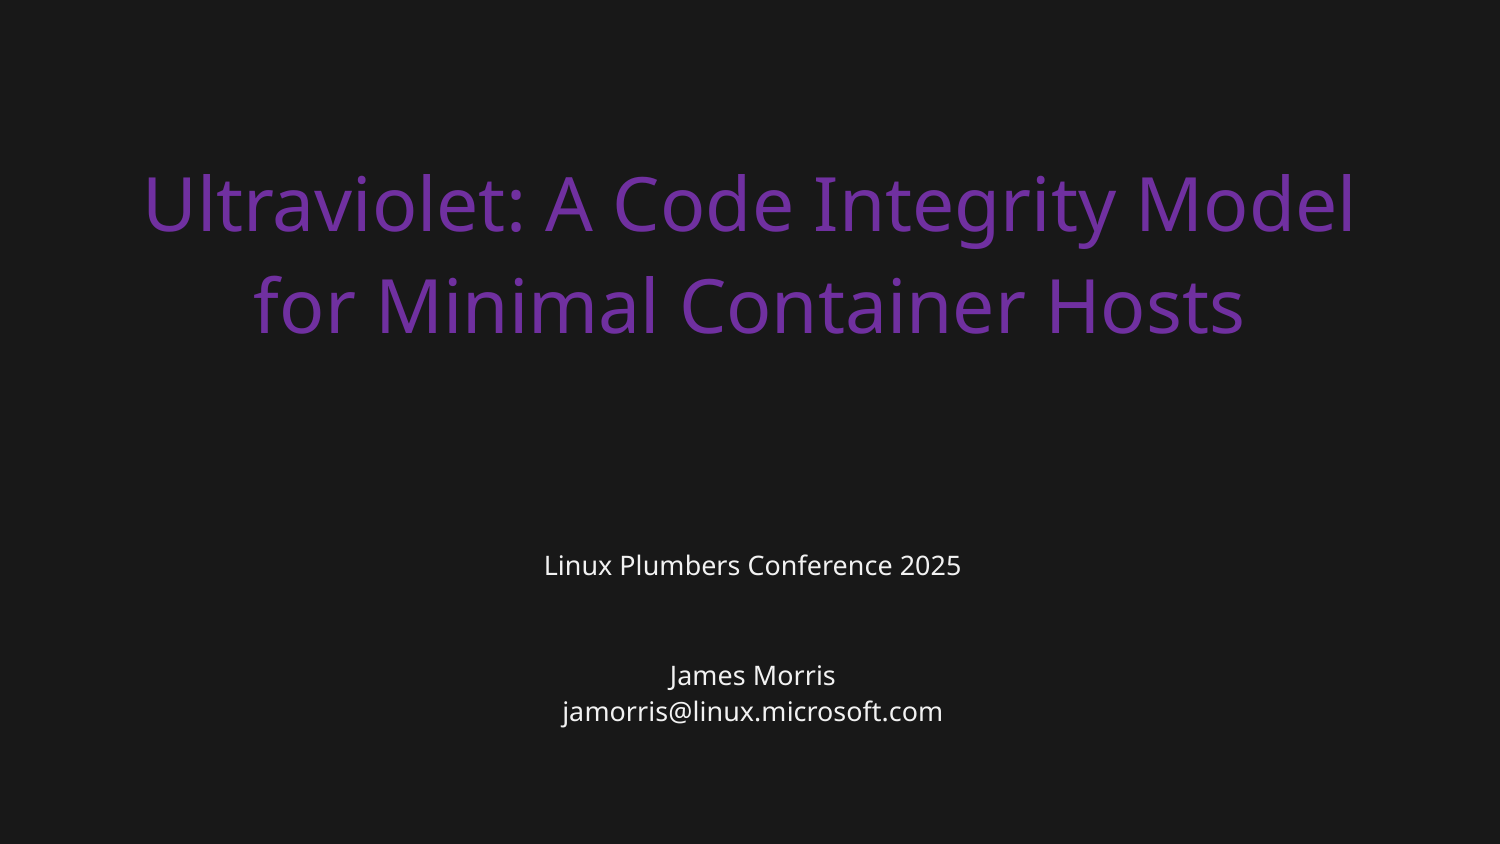

# Ultraviolet: A Code Integrity Model for Minimal Container Hosts
Linux Plumbers Conference 2025
James Morris
jamorris@linux.microsoft.com